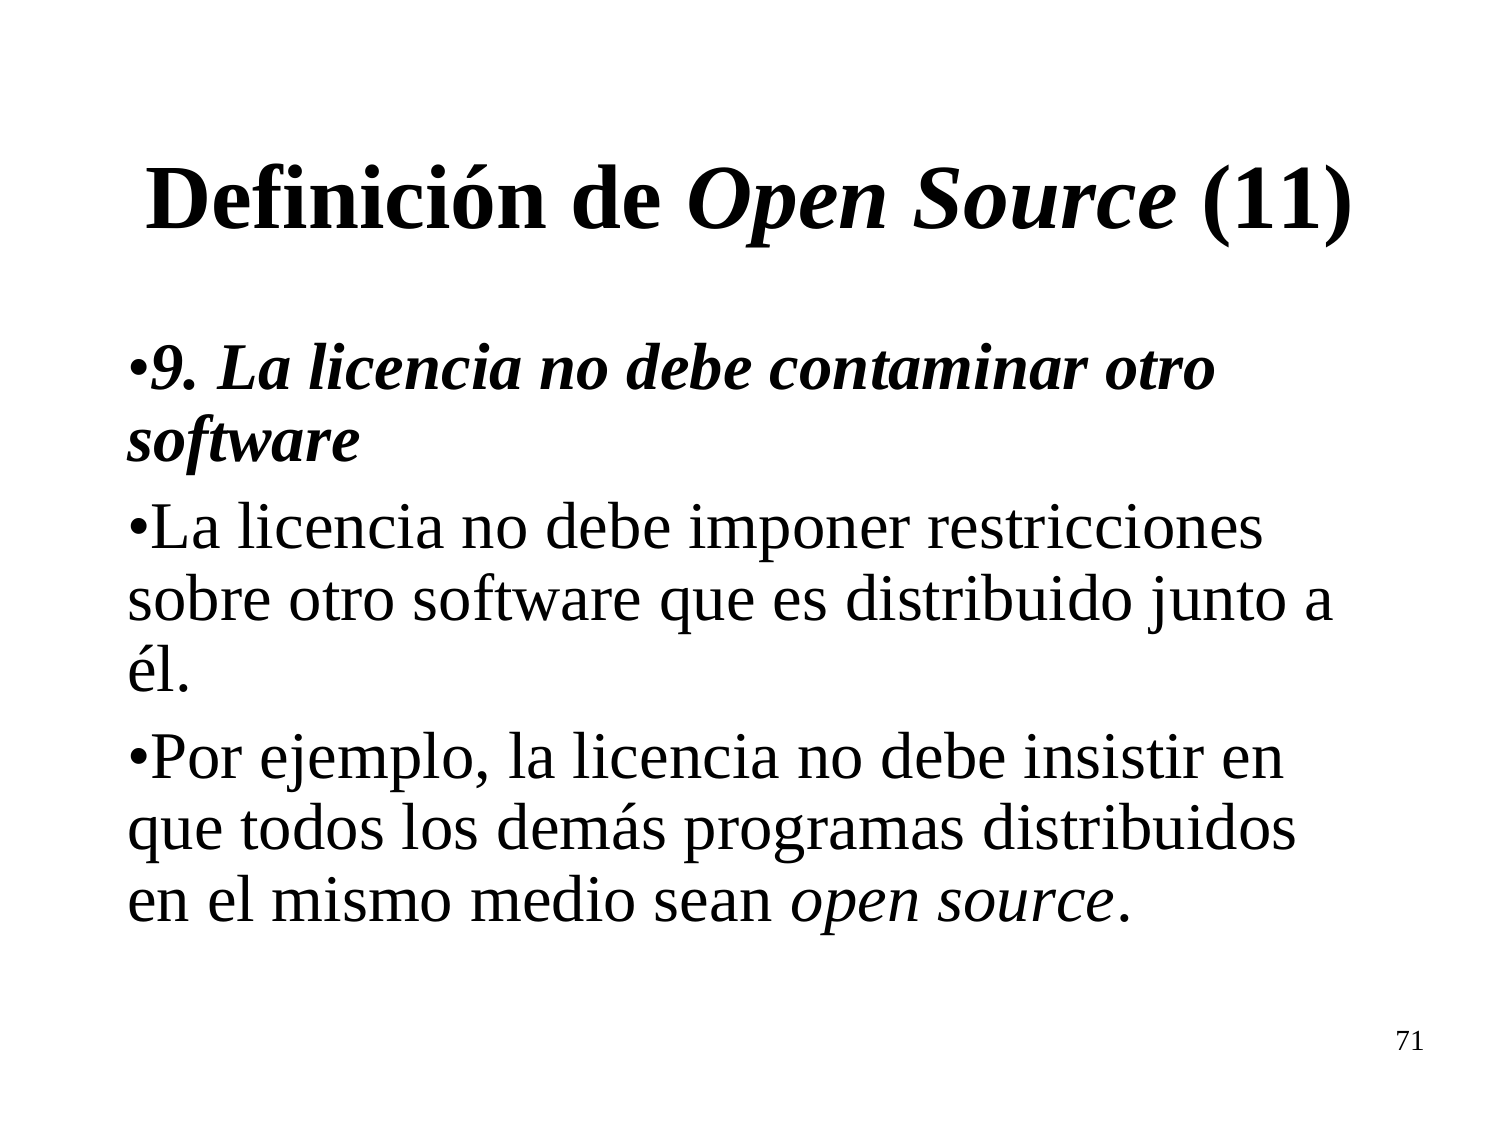

# Definición de Open Source (11)
9. La licencia no debe contaminar otro software
La licencia no debe imponer restricciones sobre otro software que es distribuido junto a él.
Por ejemplo, la licencia no debe insistir en que todos los demás programas distribuidos en el mismo medio sean open source.
71